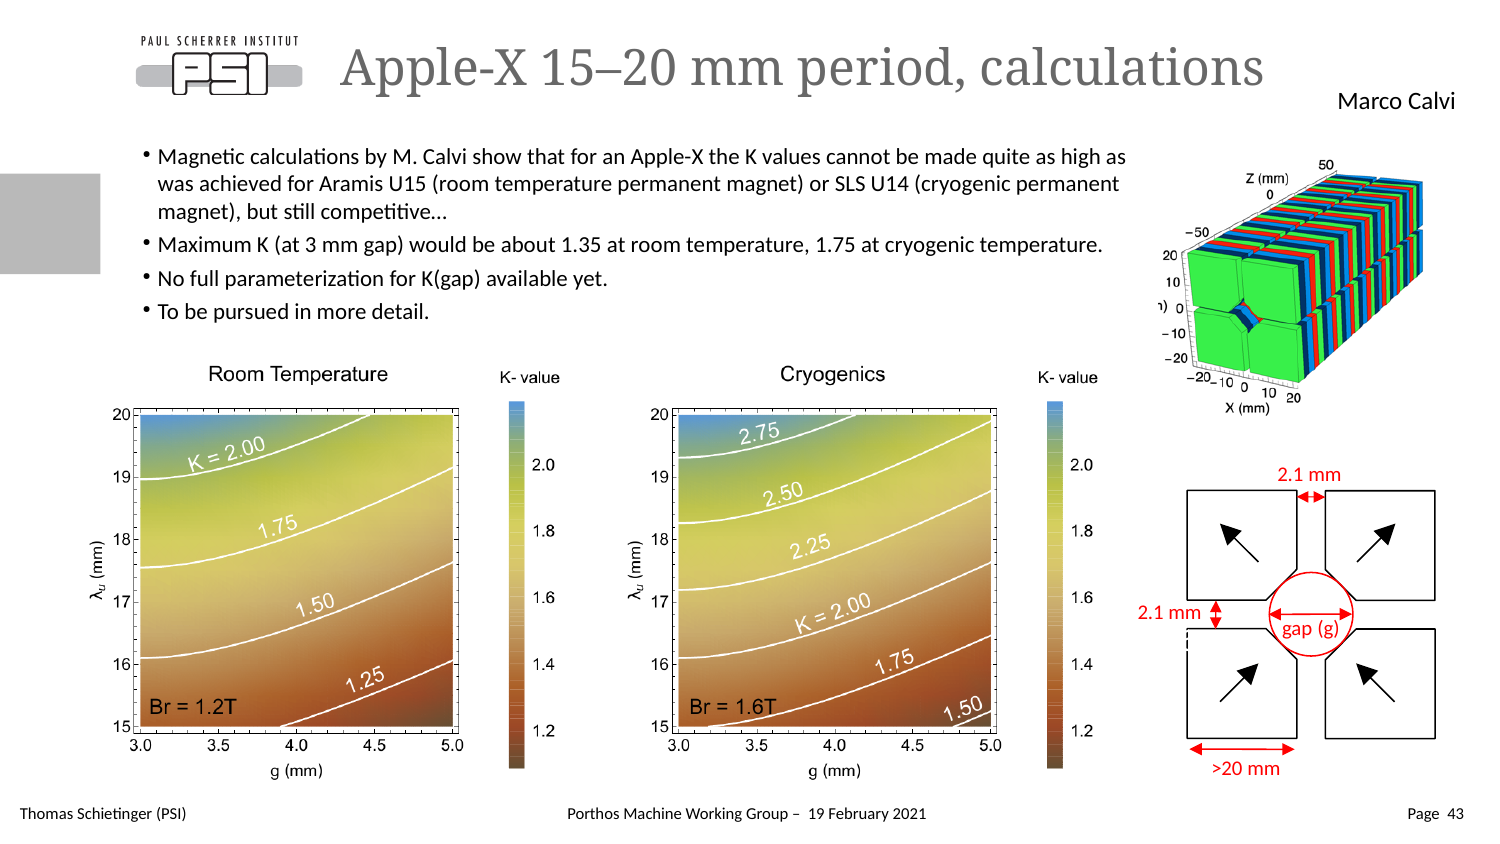

Apple-X 15–20 mm period, calculations
Marco Calvi
# Magnetic calculations by M. Calvi show that for an Apple-X the K values cannot be made quite as high as was achieved for Aramis U15 (room temperature permanent magnet) or SLS U14 (cryogenic permanent magnet), but still competitive…
Maximum K (at 3 mm gap) would be about 1.35 at room temperature, 1.75 at cryogenic temperature.
No full parameterization for K(gap) available yet.
To be pursued in more detail.
2.75
2.5
2.50
2.25
2.1 mm
2.1 mm
gap (g)
>20 mm
K = 2.0
K = 2.00
1.75
1.5
1.50